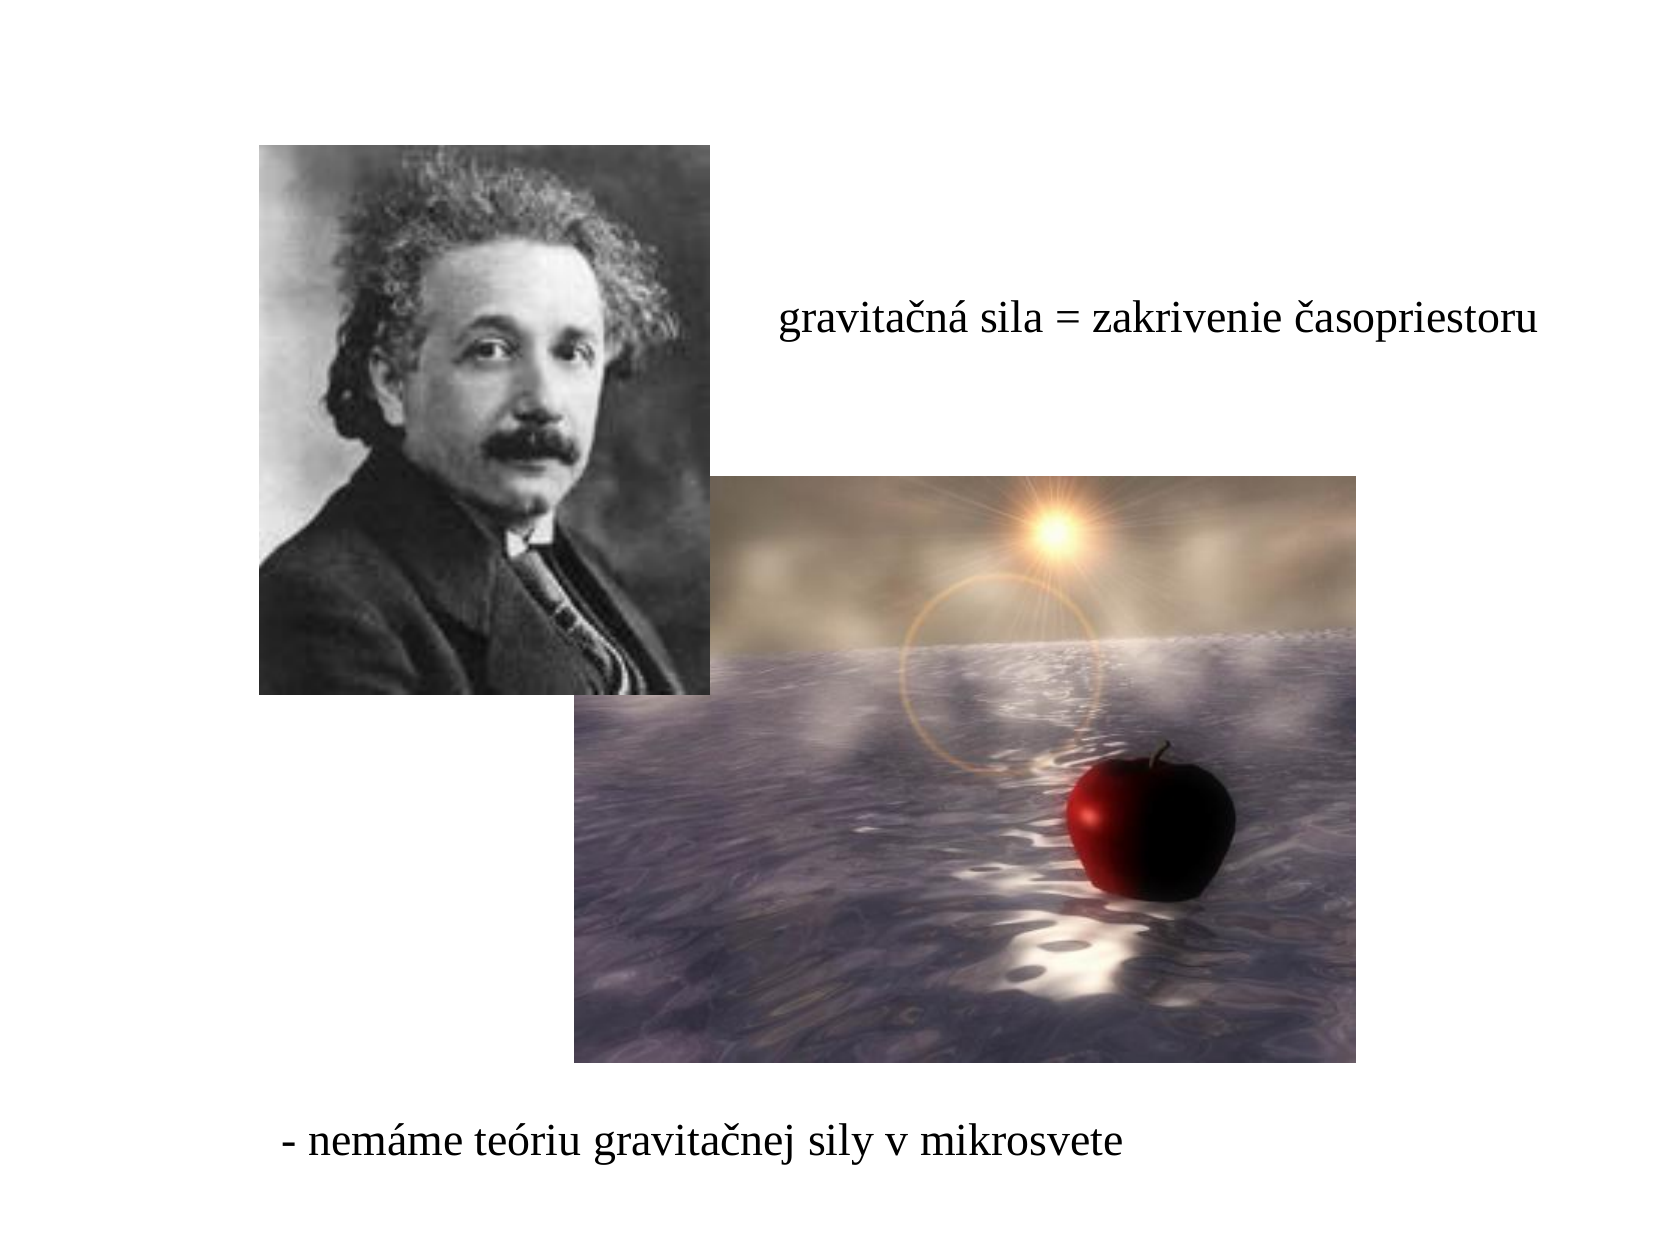

gravitačná sila = zakrivenie časopriestoru
- nemáme teóriu gravitačnej sily v mikrosvete